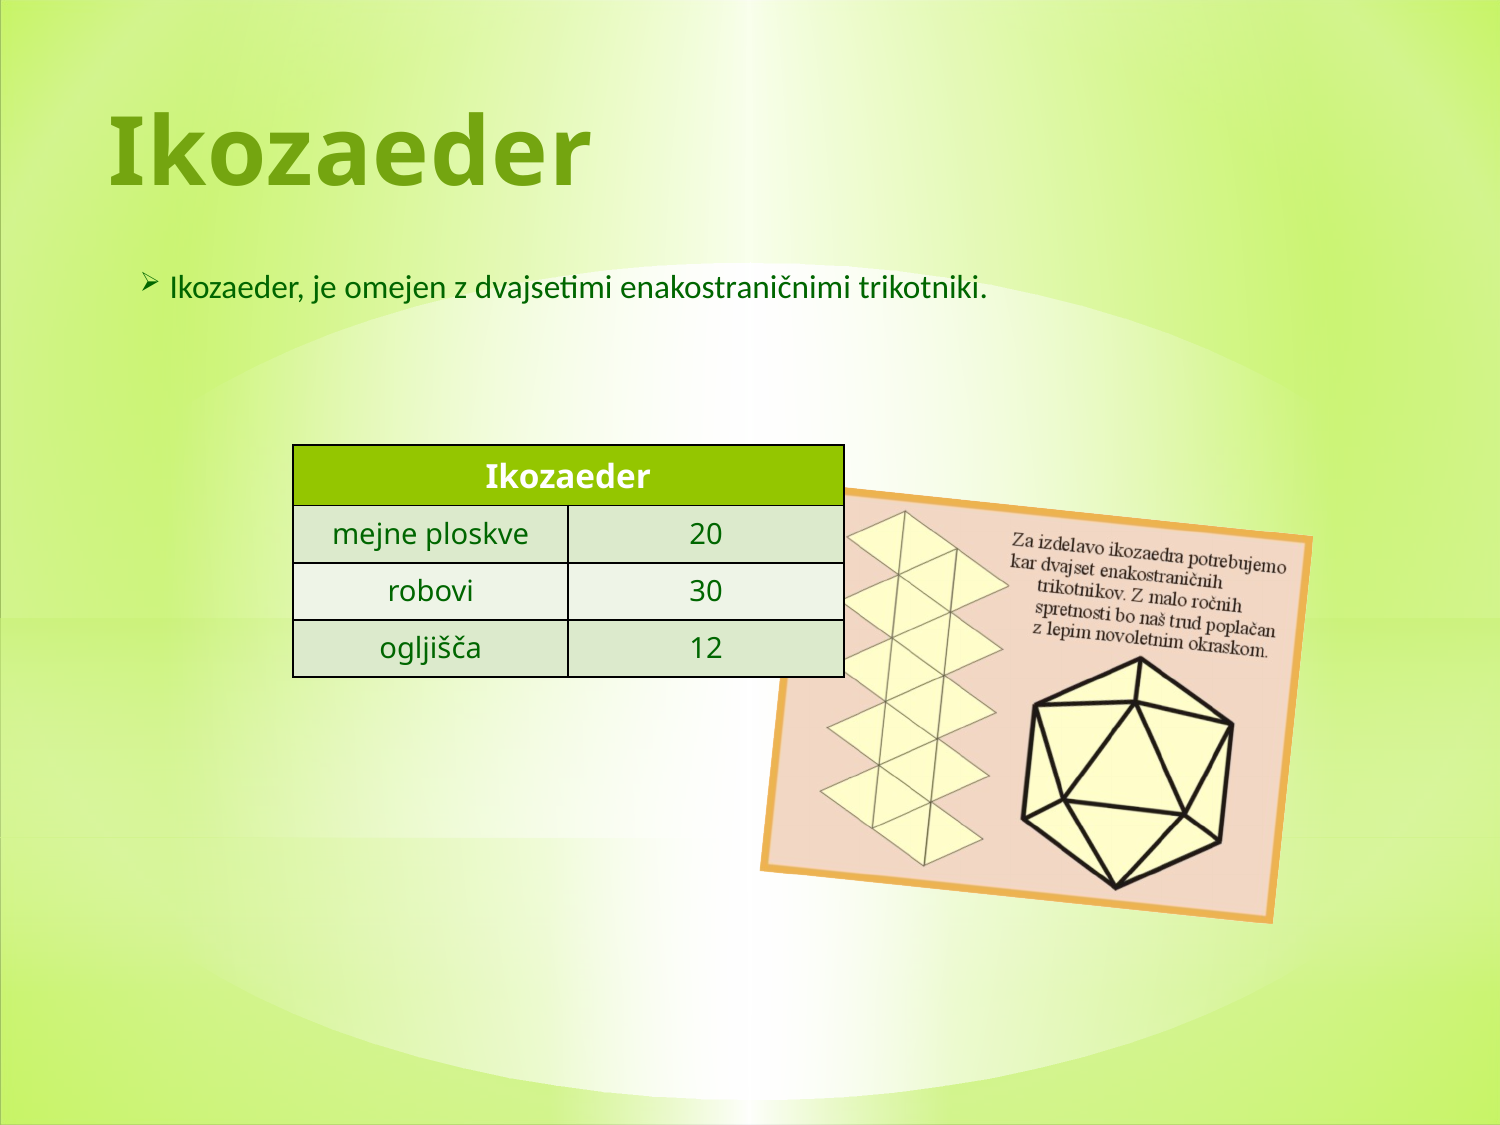

# Ikozaeder
Ikozaeder, je omejen z dvajsetimi enakostraničnimi trikotniki.
| Ikozaeder | |
| --- | --- |
| mejne ploskve | 20 |
| robovi | 30 |
| ogljišča | 12 |